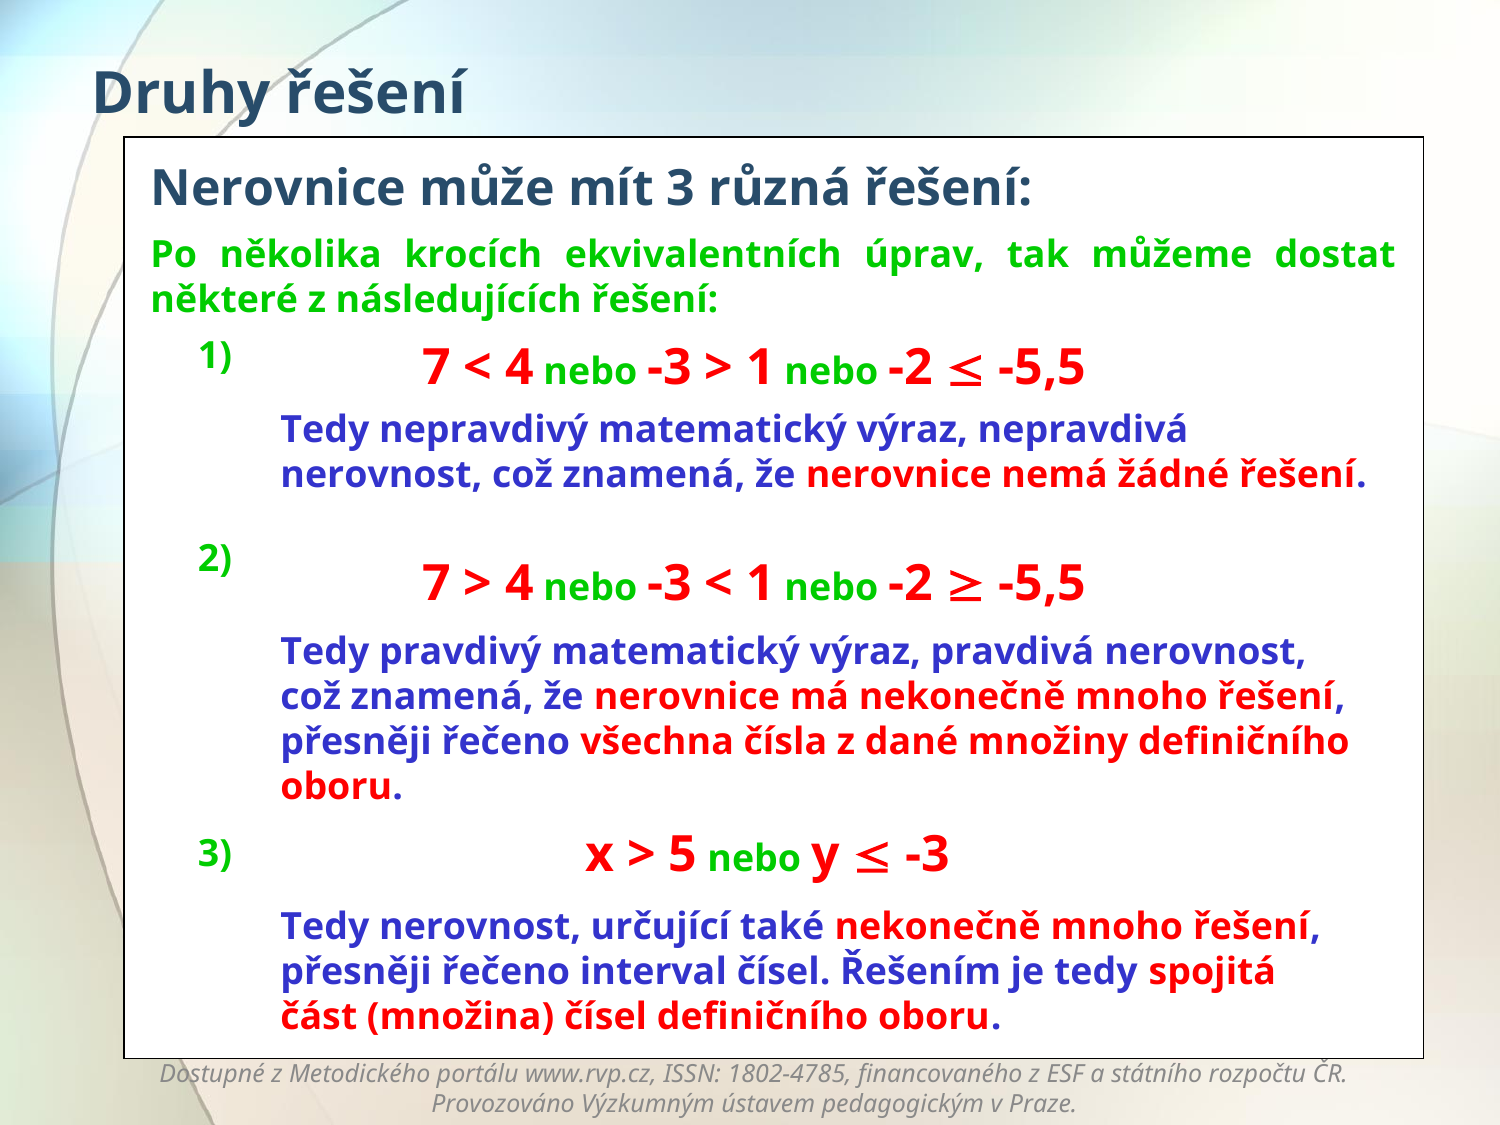

Druhy řešení
# Nerovnice může mít 3 různá řešení:
Po několika krocích ekvivalentních úprav, tak můžeme dostat některé z následujících řešení:
1)
7 < 4 nebo -3 > 1 nebo -2  -5,5
Tedy nepravdivý matematický výraz, nepravdivá nerovnost, což znamená, že nerovnice nemá žádné řešení.
2)
7 > 4 nebo -3 < 1 nebo -2  -5,5
Tedy pravdivý matematický výraz, pravdivá nerovnost, což znamená, že nerovnice má nekonečně mnoho řešení, přesněji řečeno všechna čísla z dané množiny definičního oboru.
3)
 x > 5 nebo y  -3
Tedy nerovnost, určující také nekonečně mnoho řešení, přesněji řečeno interval čísel. Řešením je tedy spojitá část (množina) čísel definičního oboru.